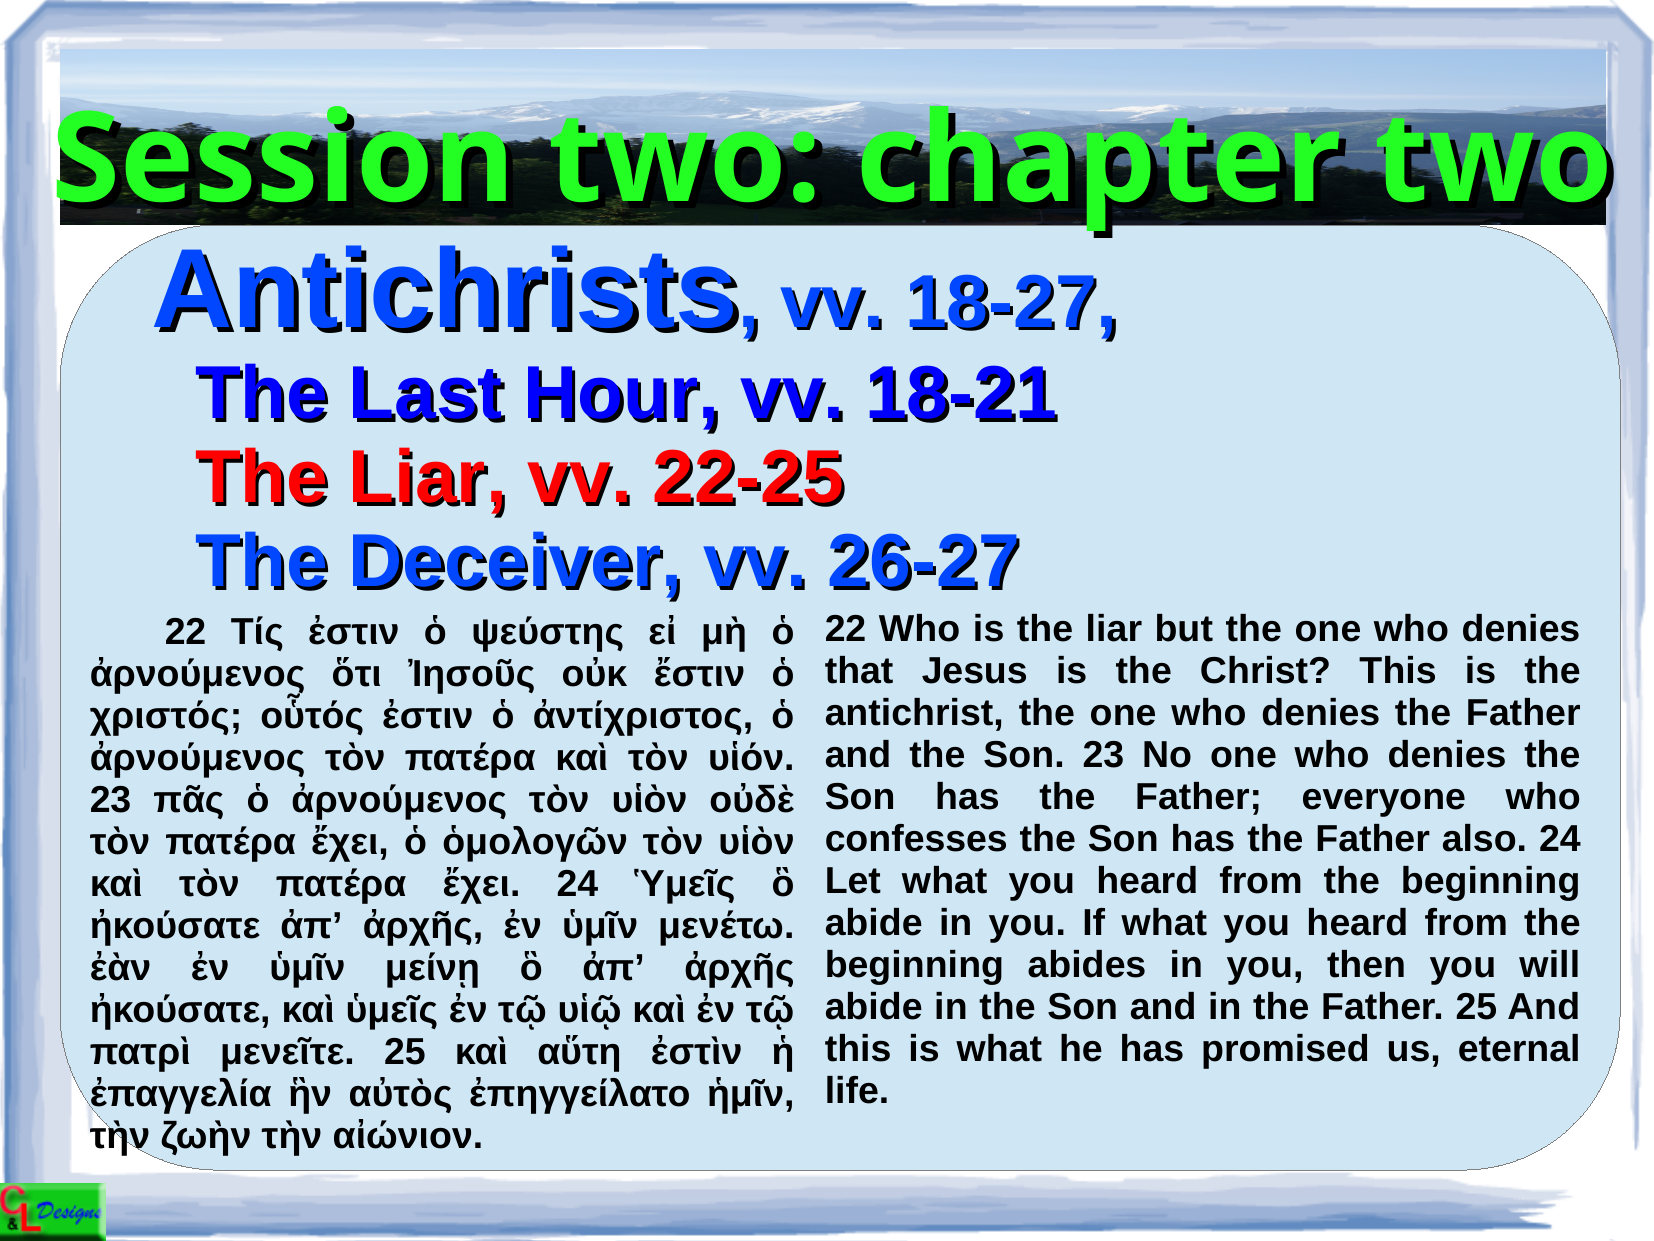

# Session two: chapter two
 Antichrists, vv. 18-27,
	The Last Hour, vv. 18-21
	The Liar, vv. 22-25
	The Deceiver, vv. 26-27
22 Who is the liar but the one who denies that Jesus is the Christ? This is the antichrist, the one who denies the Father and the Son. 23 No one who denies the Son has the Father; everyone who confesses the Son has the Father also. 24 Let what you heard from the beginning abide in you. If what you heard from the beginning abides in you, then you will abide in the Son and in the Father. 25 And this is what he has promised us, eternal life.
	22 Τίς ἐστιν ὁ ψεύστης εἰ μὴ ὁ ἀρνούμενος ὅτι Ἰησοῦς οὐκ ἔστιν ὁ χριστός; οὗτός ἐστιν ὁ ἀντίχριστος, ὁ ἀρνούμενος τὸν πατέρα καὶ τὸν υἱόν. 23 πᾶς ὁ ἀρνούμενος τὸν υἱὸν οὐδὲ τὸν πατέρα ἔχει, ὁ ὁμολογῶν τὸν υἱὸν καὶ τὸν πατέρα ἔχει. 24 Ὑμεῖς ὃ ἠκούσατε ἀπʼ ἀρχῆς, ἐν ὑμῖν μενέτω. ἐὰν ἐν ὑμῖν μείνῃ ὃ ἀπʼ ἀρχῆς ἠκούσατε, καὶ ὑμεῖς ἐν τῷ υἱῷ καὶ ἐν τῷ πατρὶ μενεῖτε. 25 καὶ αὕτη ἐστὶν ἡ ἐπαγγελία ἣν αὐτὸς ἐπηγγείλατο ἡμῖν, τὴν ζωὴν τὴν αἰώνιον.